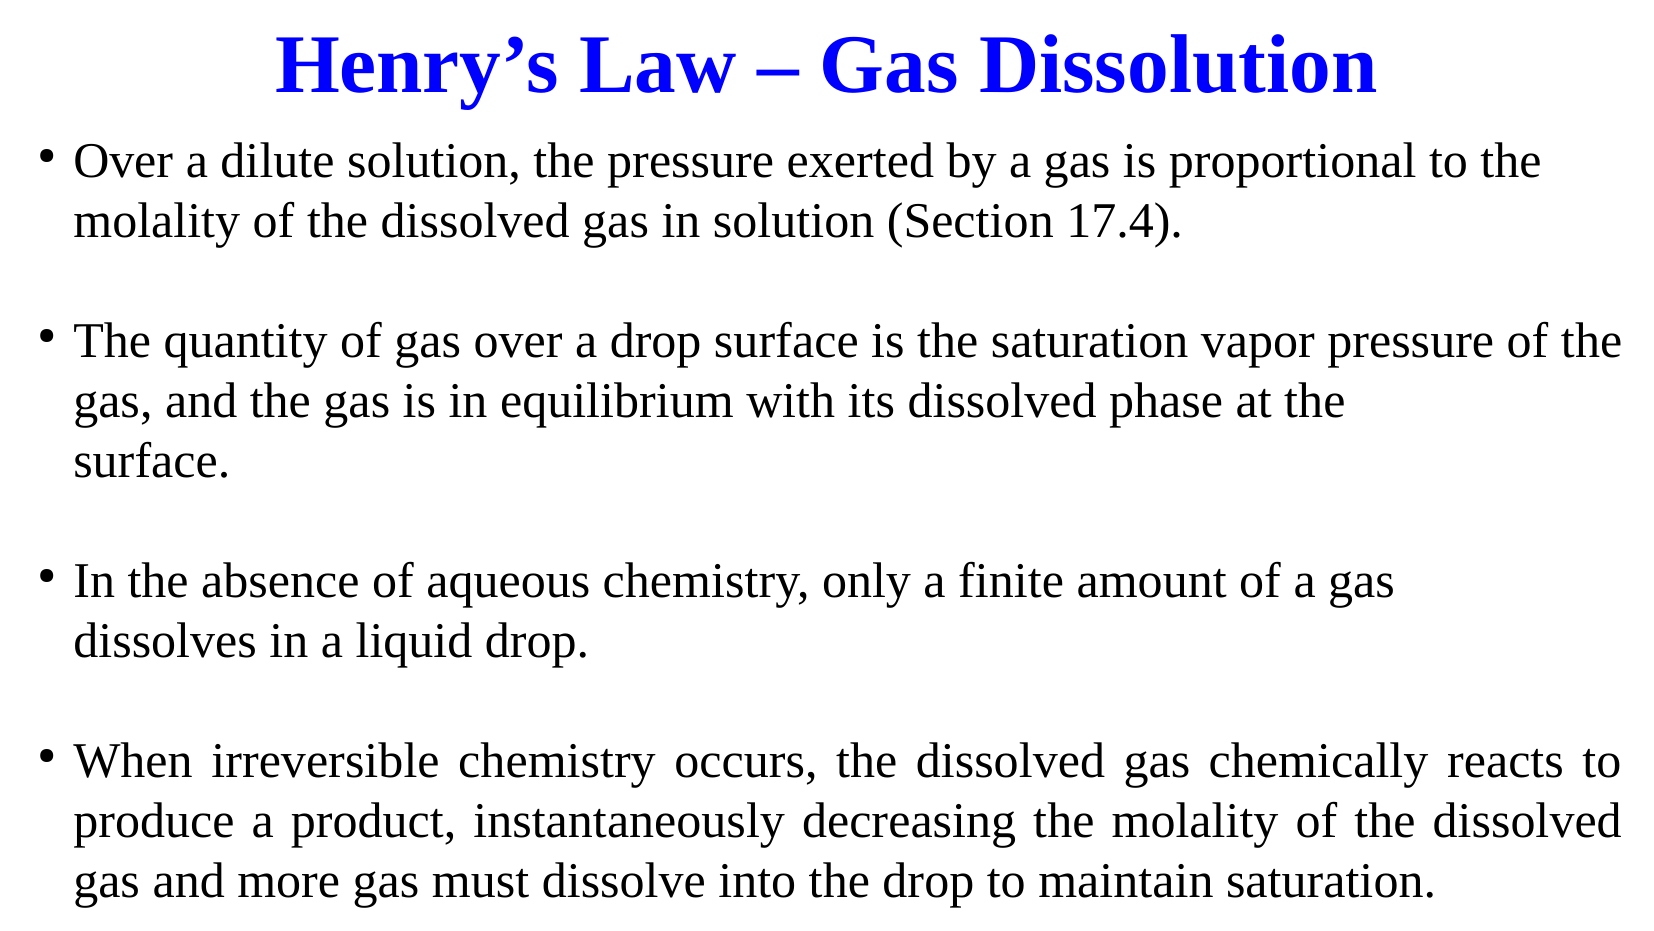

# Henry’s Law – Gas Dissolution
Over a dilute solution, the pressure exerted by a gas is proportional to the molality of the dissolved gas in solution (Section 17.4).
The quantity of gas over a drop surface is the saturation vapor pressure of the gas, and the gas is in equilibrium with its dissolved phase at the
surface.
In the absence of aqueous chemistry, only a finite amount of a gas
dissolves in a liquid drop.
When irreversible chemistry occurs, the dissolved gas chemically reacts to produce a product, instantaneously decreasing the molality of the dissolved gas and more gas must dissolve into the drop to maintain saturation.